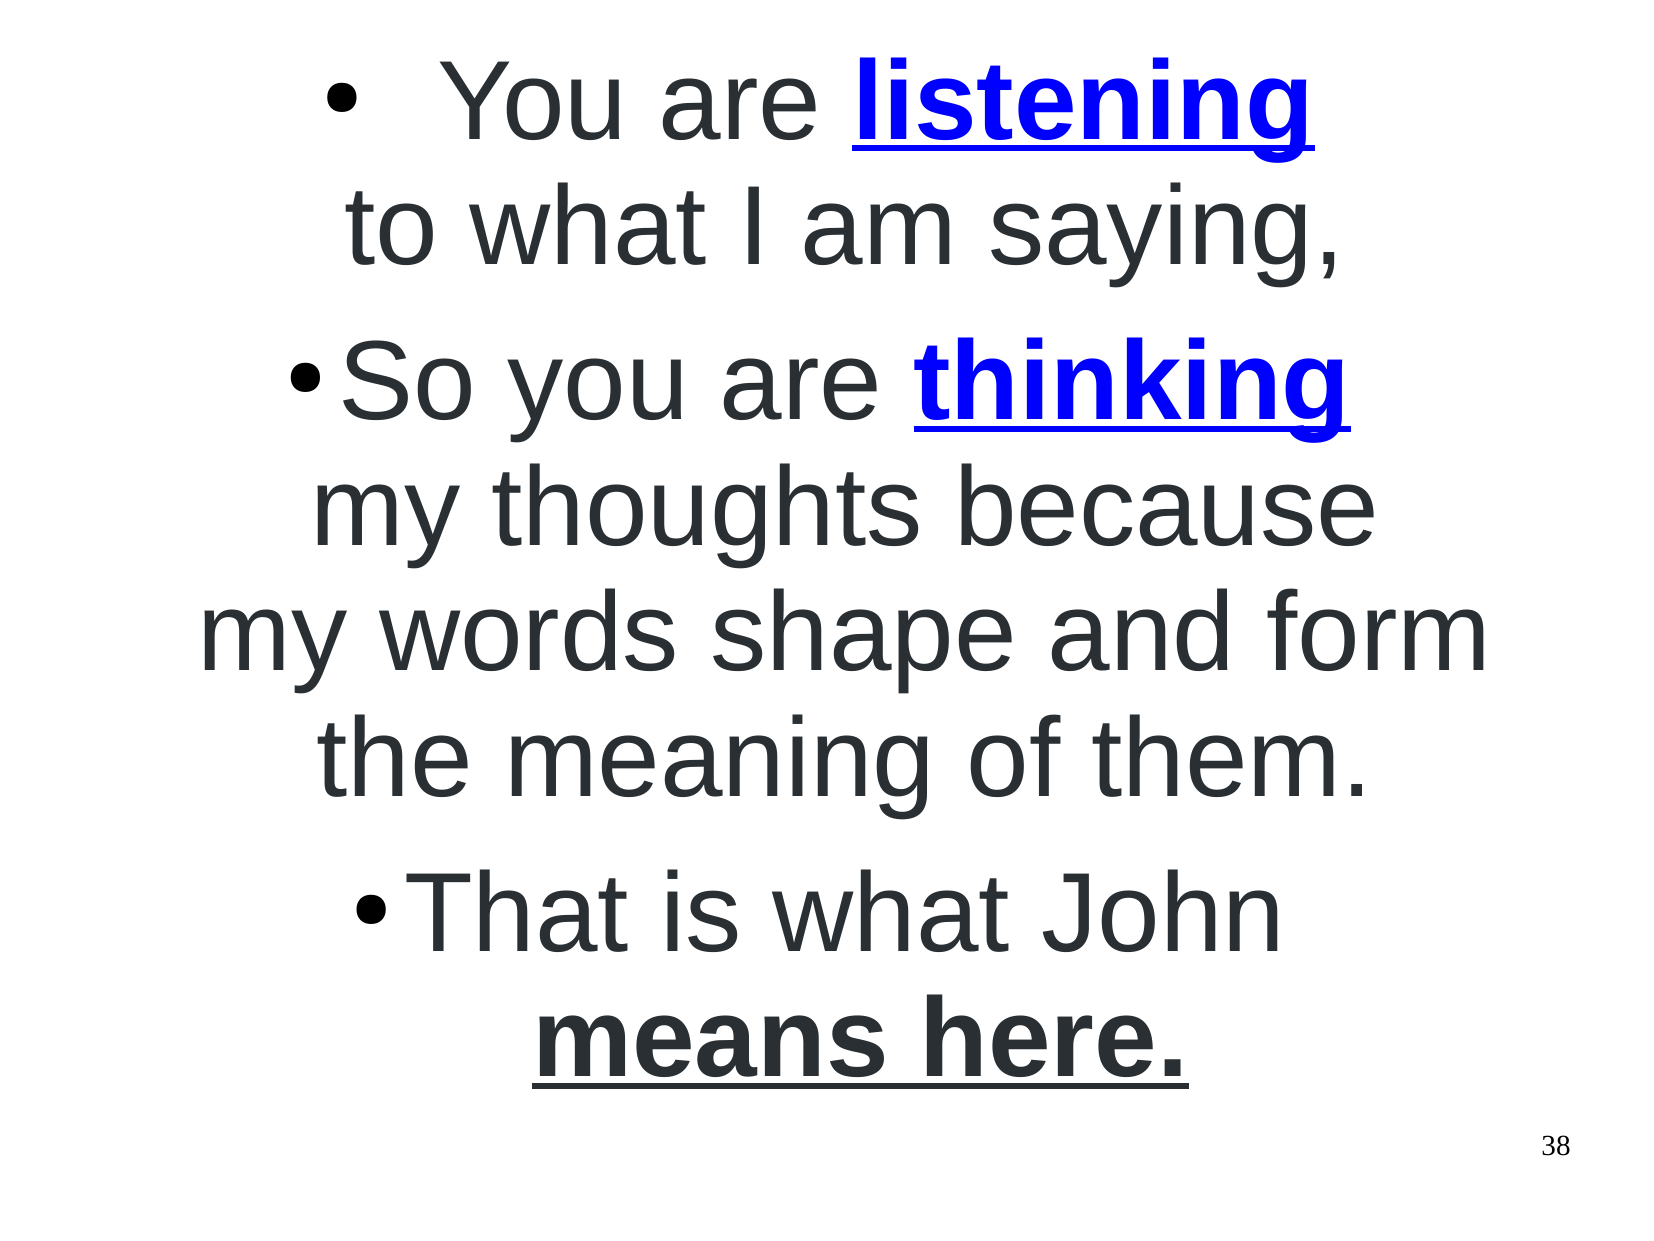

# You are listening to what I am saying,
So you are thinking
my thoughts because
my words shape and form
the meaning of them.
That is what John
means here.
38